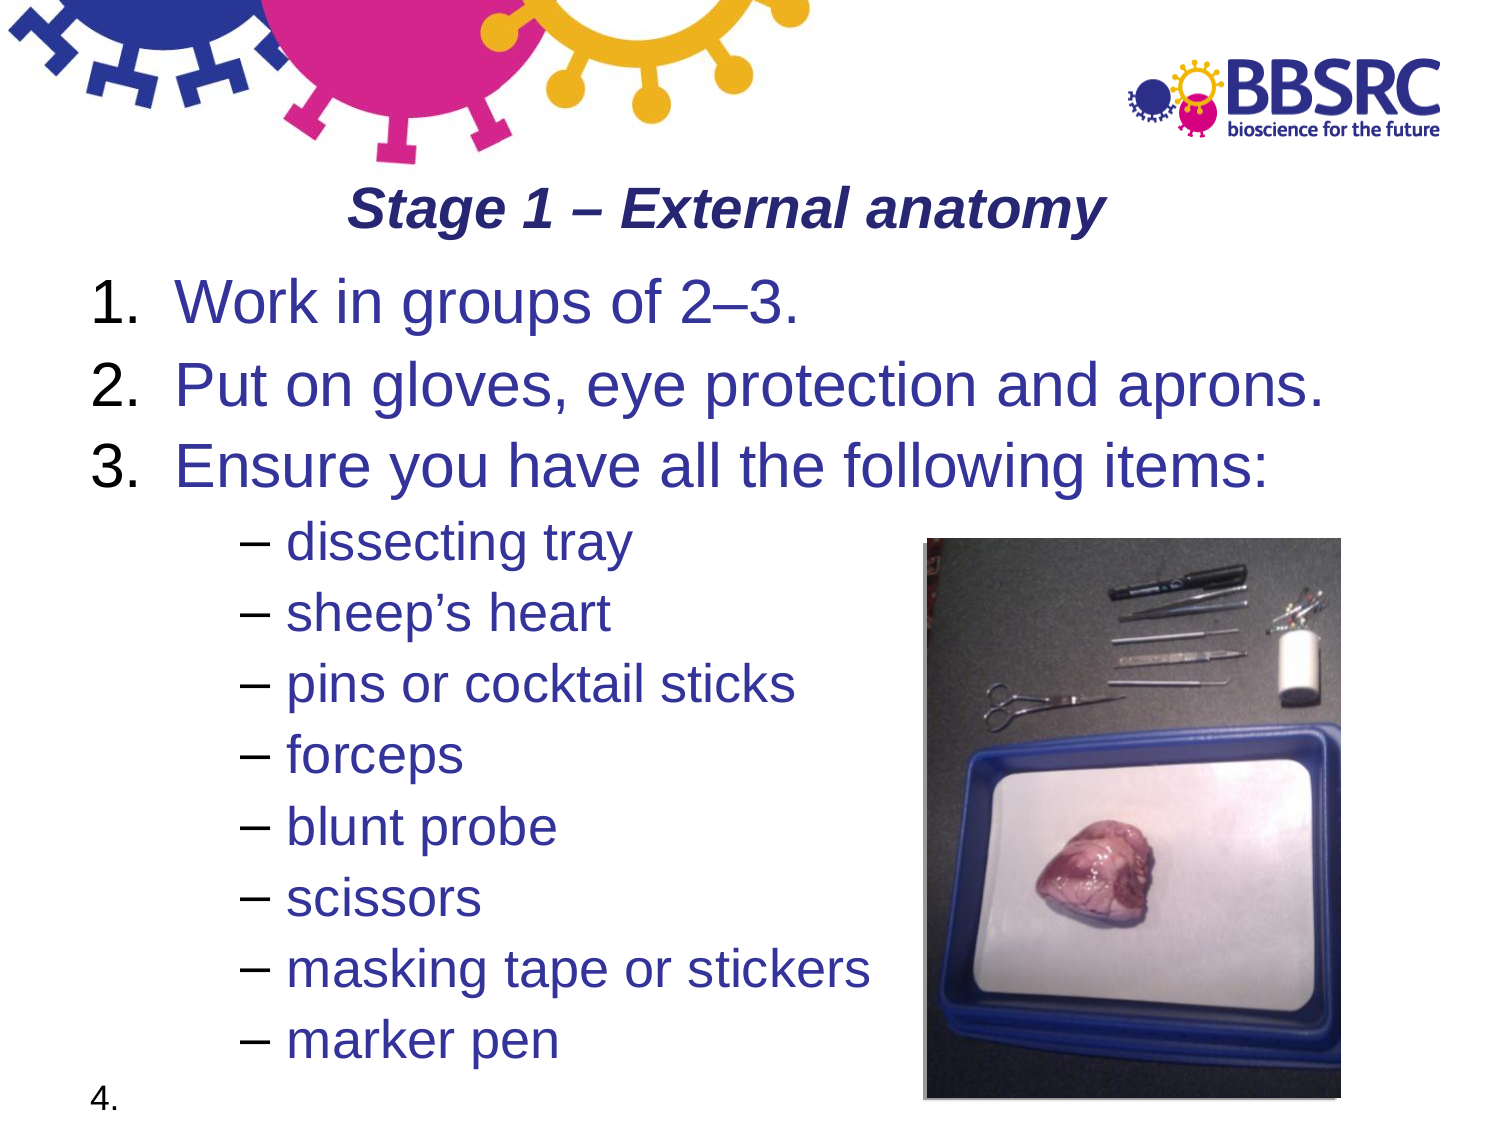

# Stage 1 – External anatomy
Work in groups of 2–3.
Put on gloves, eye protection and aprons.
Ensure you have all the following items:
dissecting tray
sheep’s heart
pins or cocktail sticks
forceps
blunt probe
scissors
masking tape or stickers
marker pen